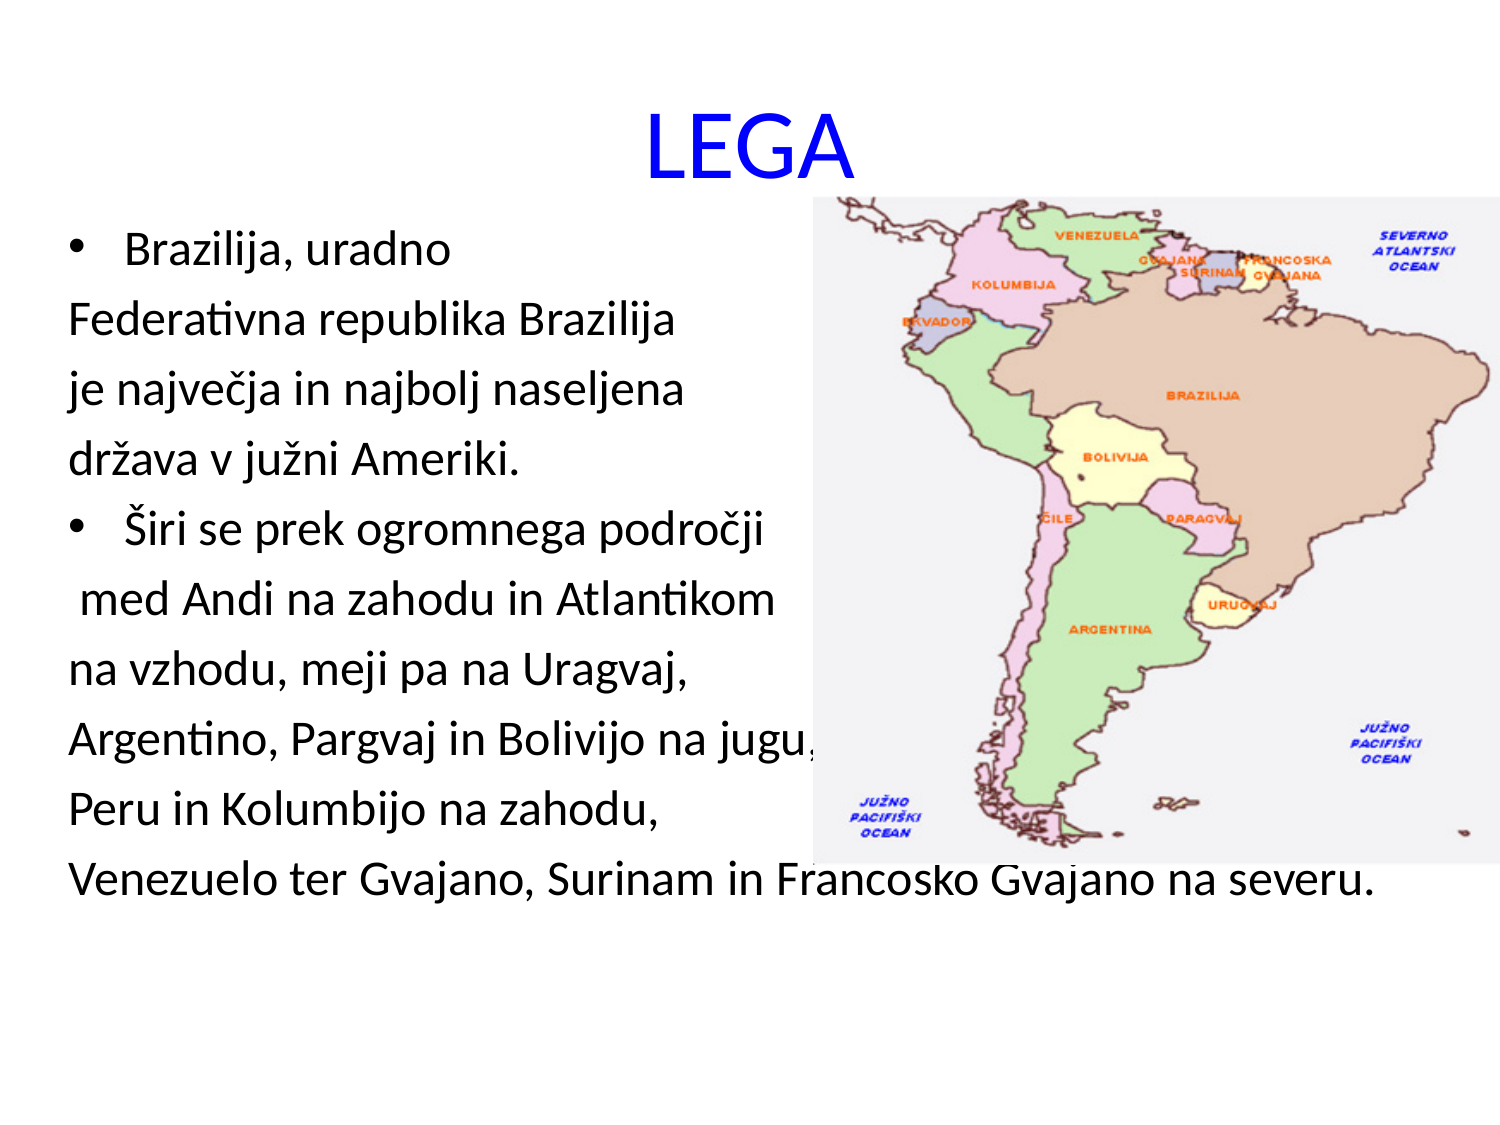

# LEGA
Brazilija, uradno
Federativna republika Brazilija
je največja in najbolj naseljena
država v južni Ameriki.
Širi se prek ogromnega področji
 med Andi na zahodu in Atlantikom
na vzhodu, meji pa na Uragvaj,
Argentino, Pargvaj in Bolivijo na jugu,
Peru in Kolumbijo na zahodu,
Venezuelo ter Gvajano, Surinam in Francosko Gvajano na severu.